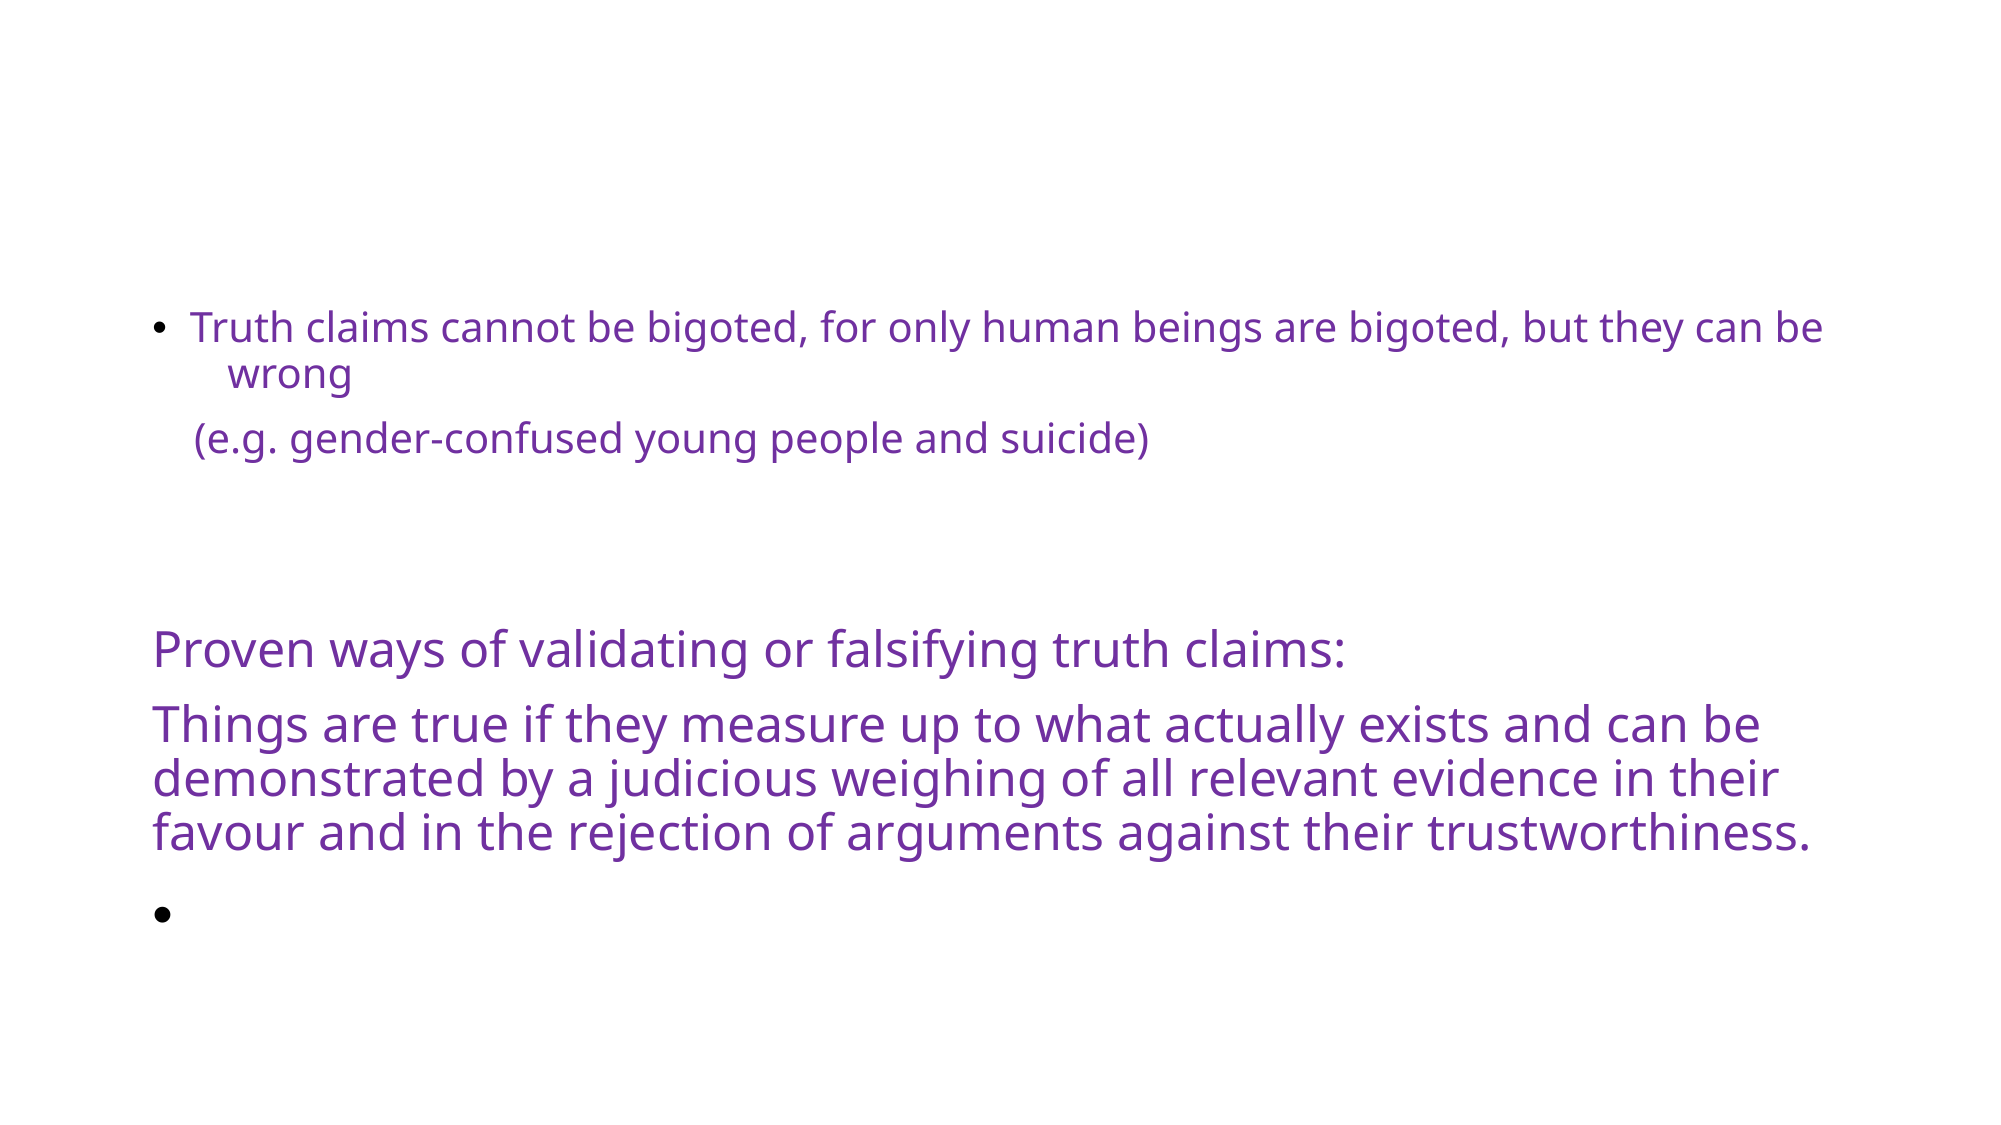

#
Truth claims cannot be bigoted, for only human beings are bigoted, but they can be wrong
 (e.g. gender-confused young people and suicide)
Proven ways of validating or falsifying truth claims:
Things are true if they measure up to what actually exists and can be demonstrated by a judicious weighing of all relevant evidence in their favour and in the rejection of arguments against their trustworthiness.